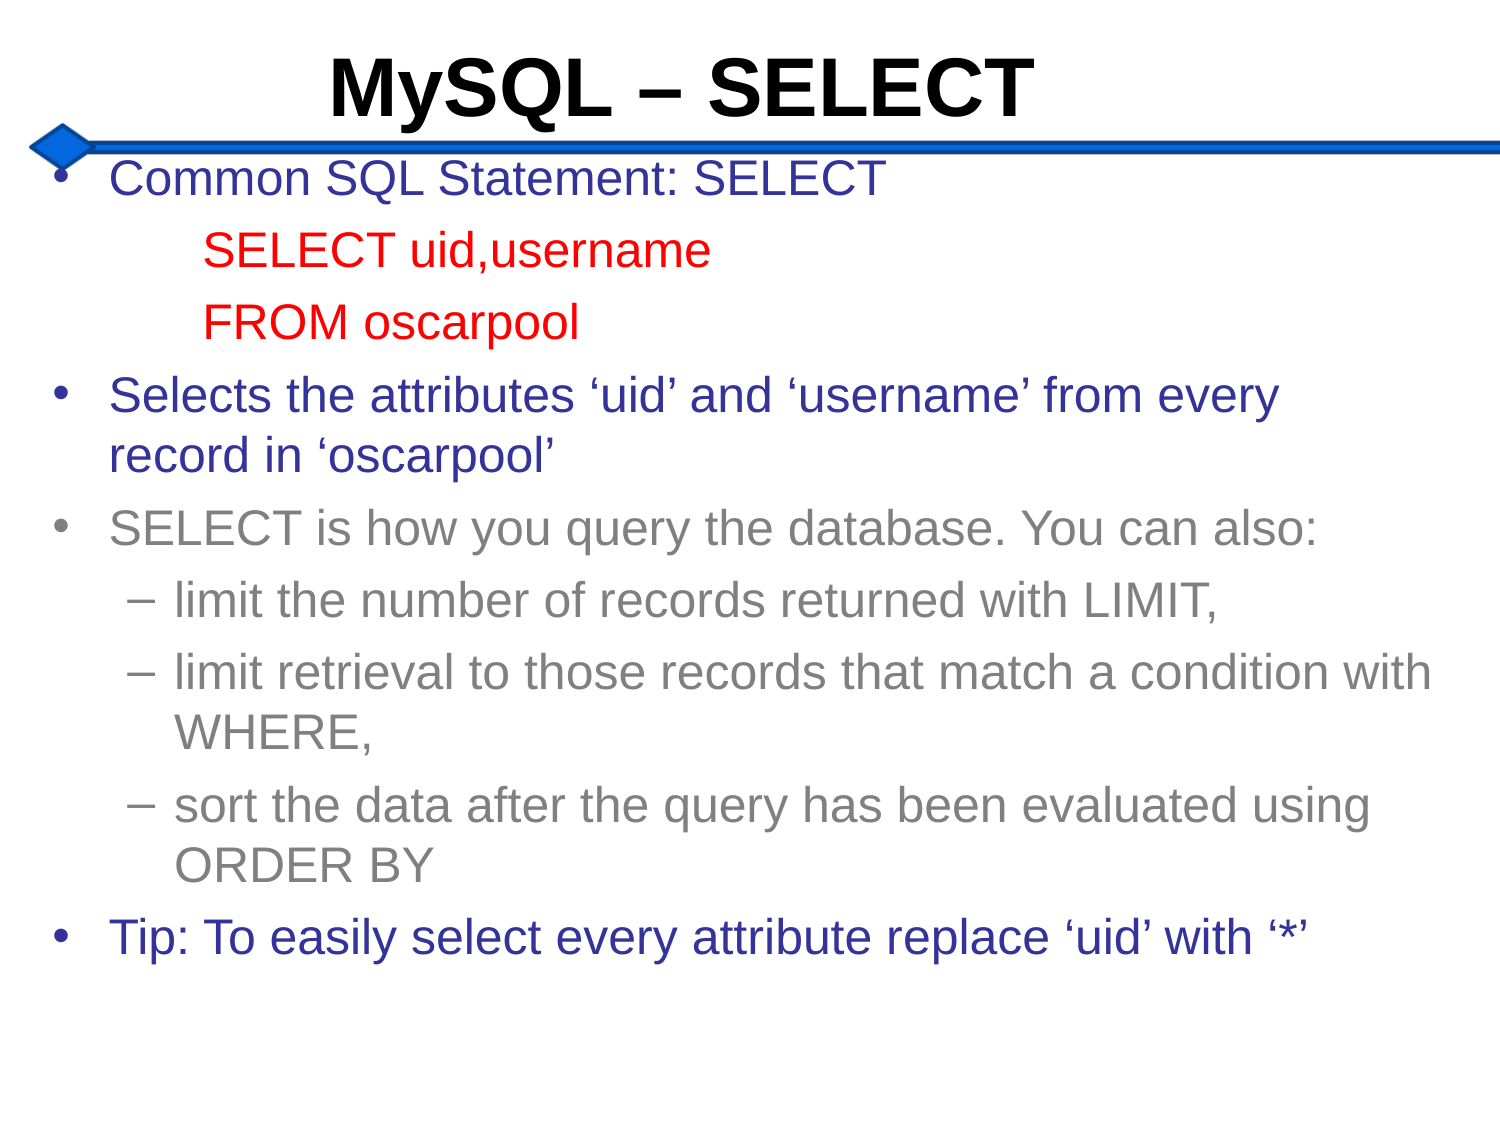

MySQL – SELECT
# Common SQL Statement: SELECT
SELECT uid,username
FROM oscarpool
Selects the attributes ‘uid’ and ‘username’ from every record in ‘oscarpool’
SELECT is how you query the database. You can also:
limit the number of records returned with LIMIT,
limit retrieval to those records that match a condition with WHERE,
sort the data after the query has been evaluated using ORDER BY
Tip: To easily select every attribute replace ‘uid’ with ‘*’